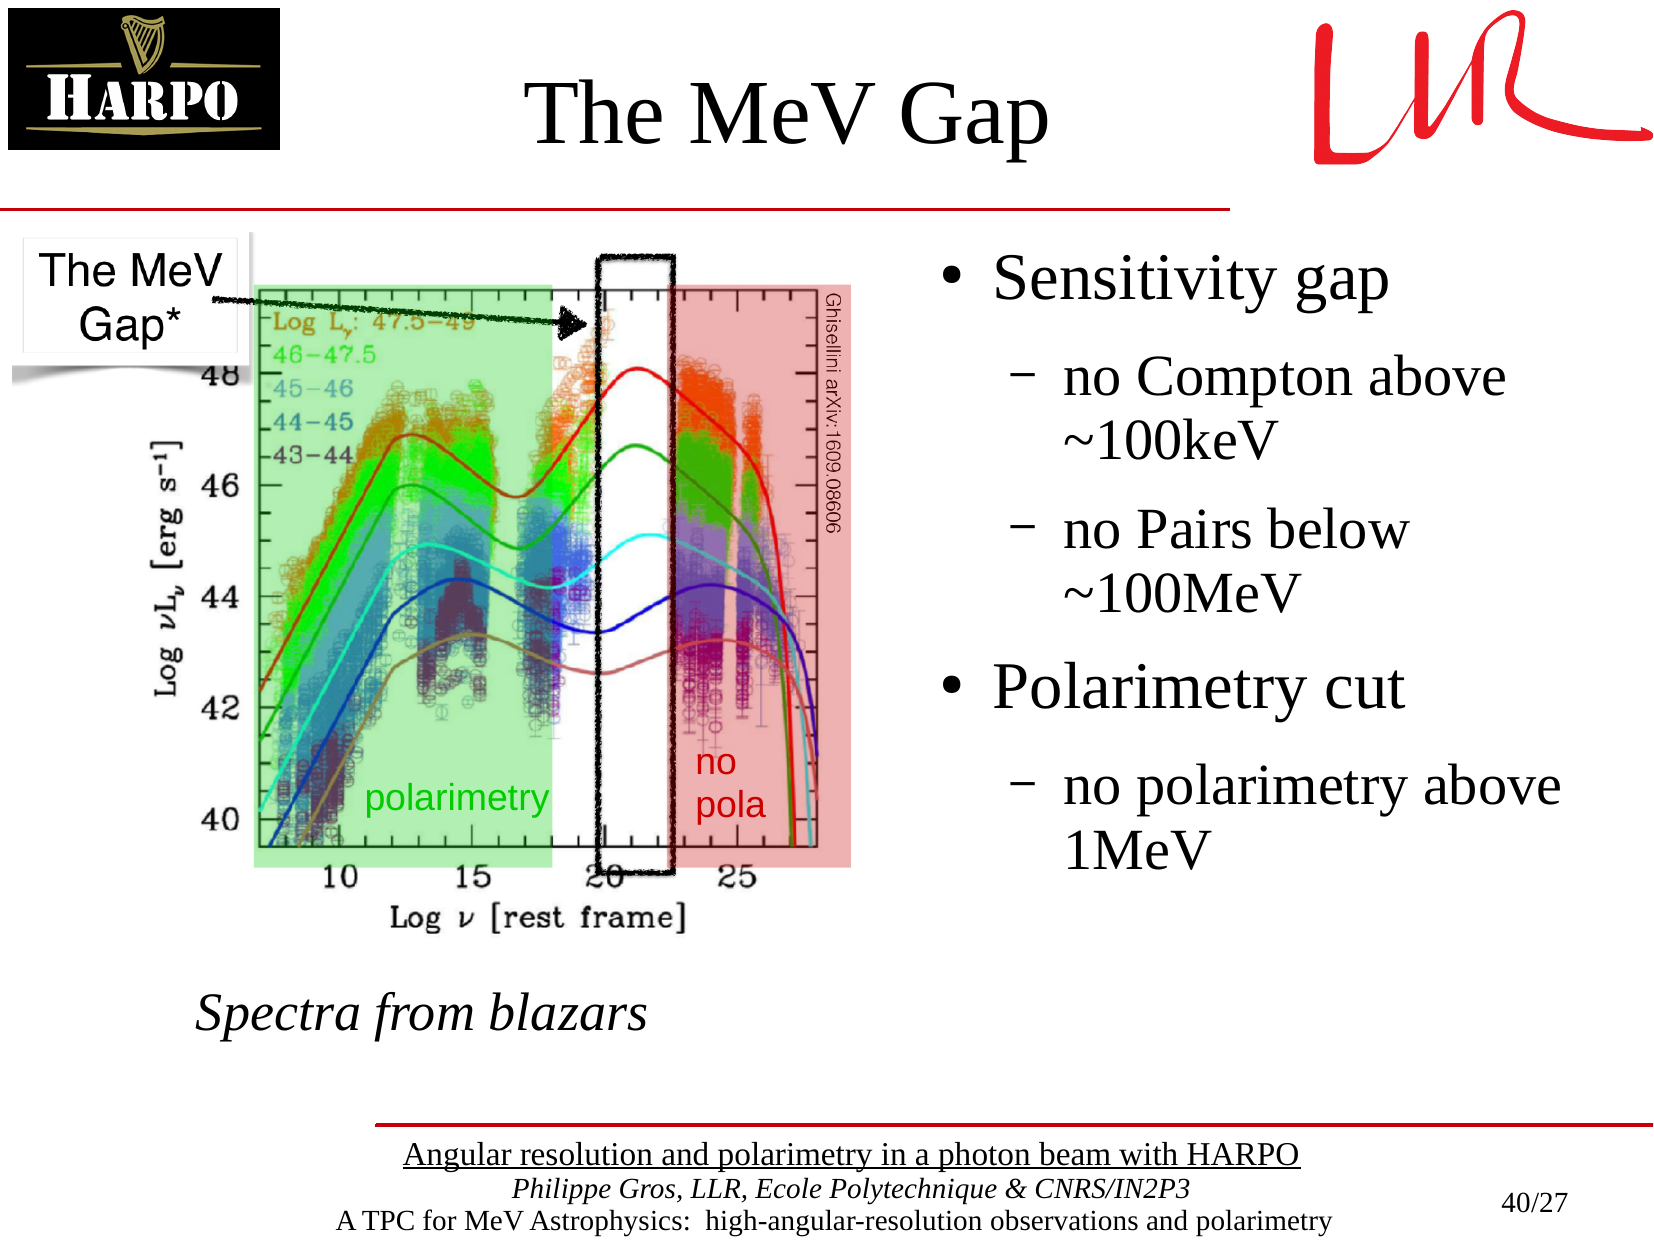

# The MeV Gap
Sensitivity gap
no Compton above ~100keV
no Pairs below ~100MeV
Polarimetry cut
no polarimetry above 1MeV
no
pola
polarimetry
Spectra from blazars
40